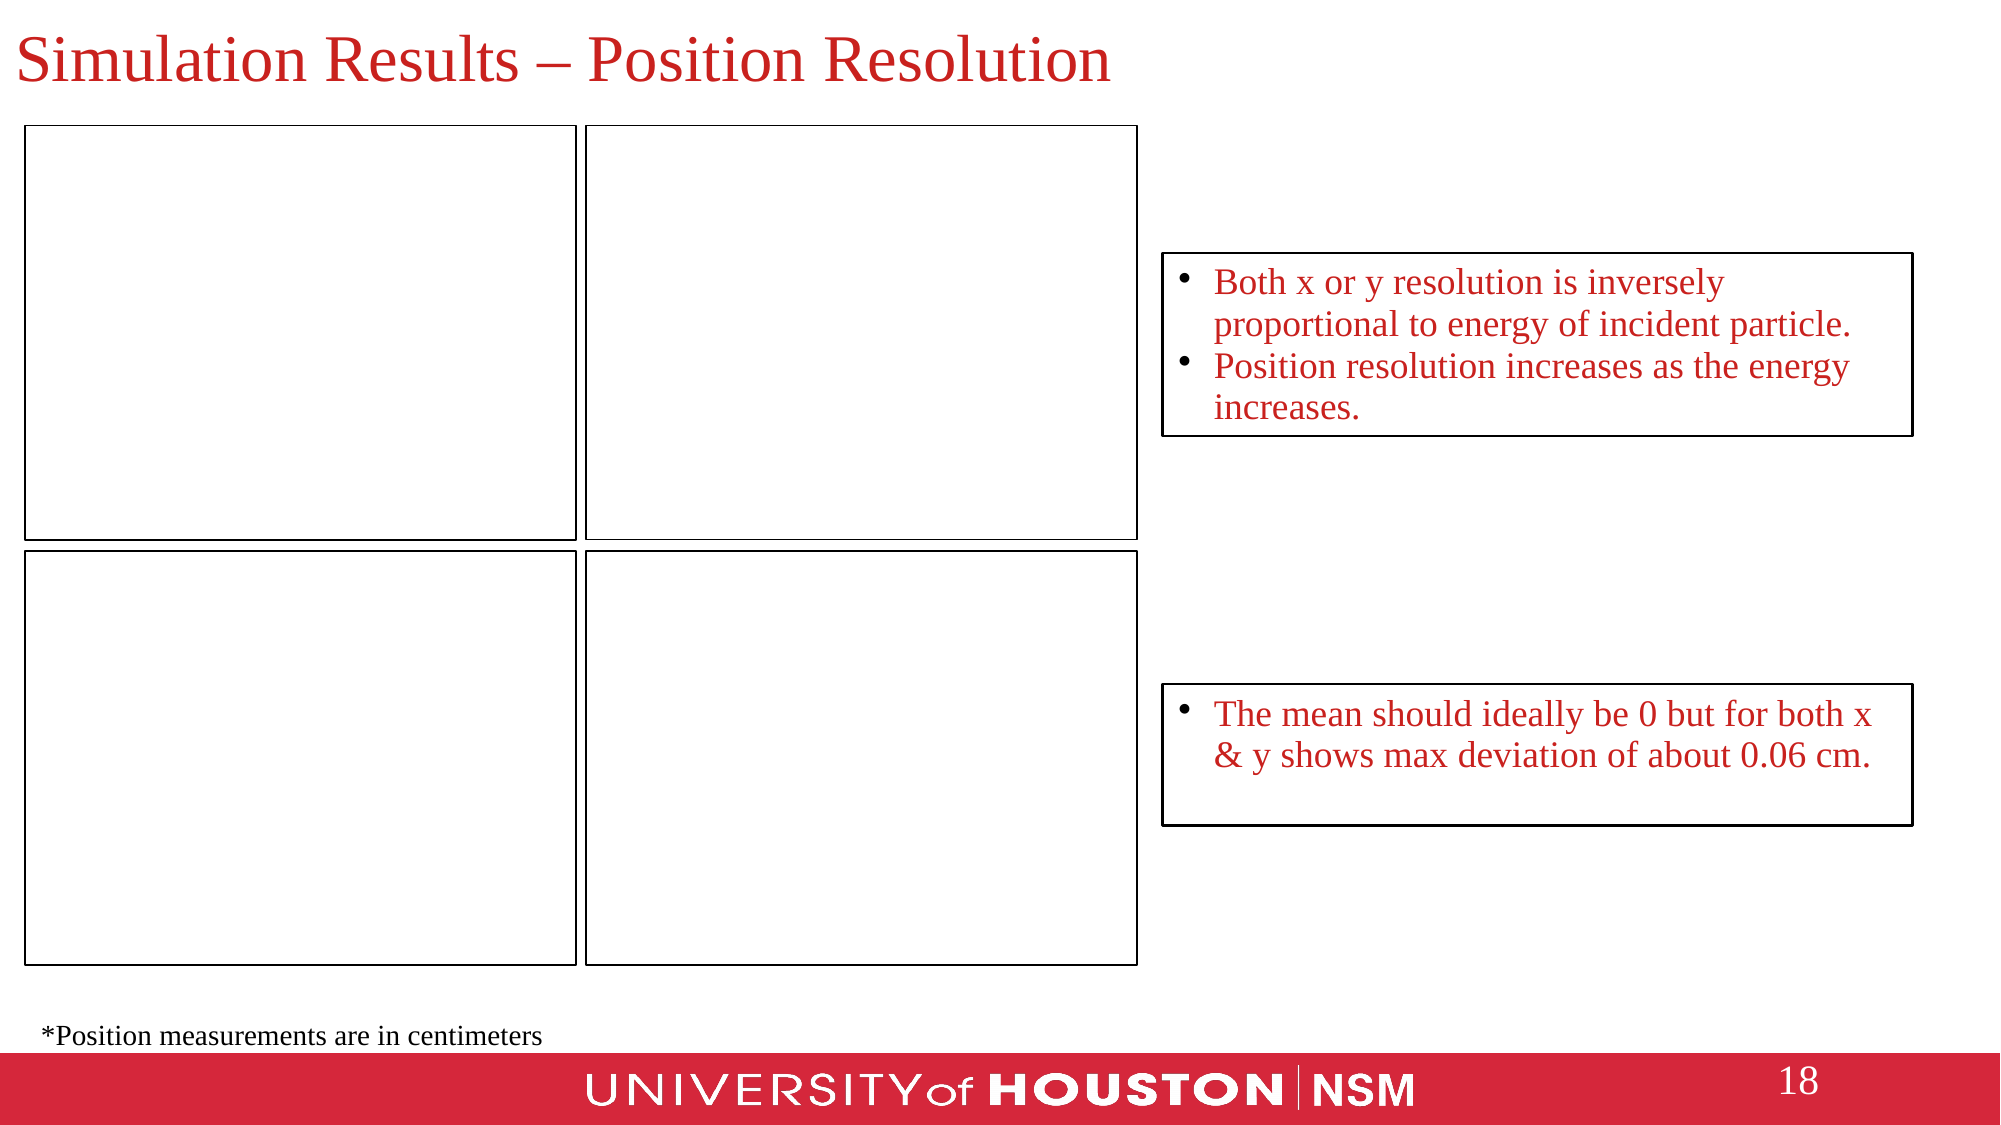

# Simulation Results – Position Resolution
Both x or y resolution is inversely proportional to energy of incident particle.
Position resolution increases as the energy increases.
The mean should ideally be 0 but for both x & y shows max deviation of about 0.06 cm.
*Position measurements are in centimeters
18
σ2/E2 = a2/E2 + b2/E + c2
σ2/E2 = a2/E2 + b2/E + c2
σ2/E2 = a2/E2 + b2/E + c2